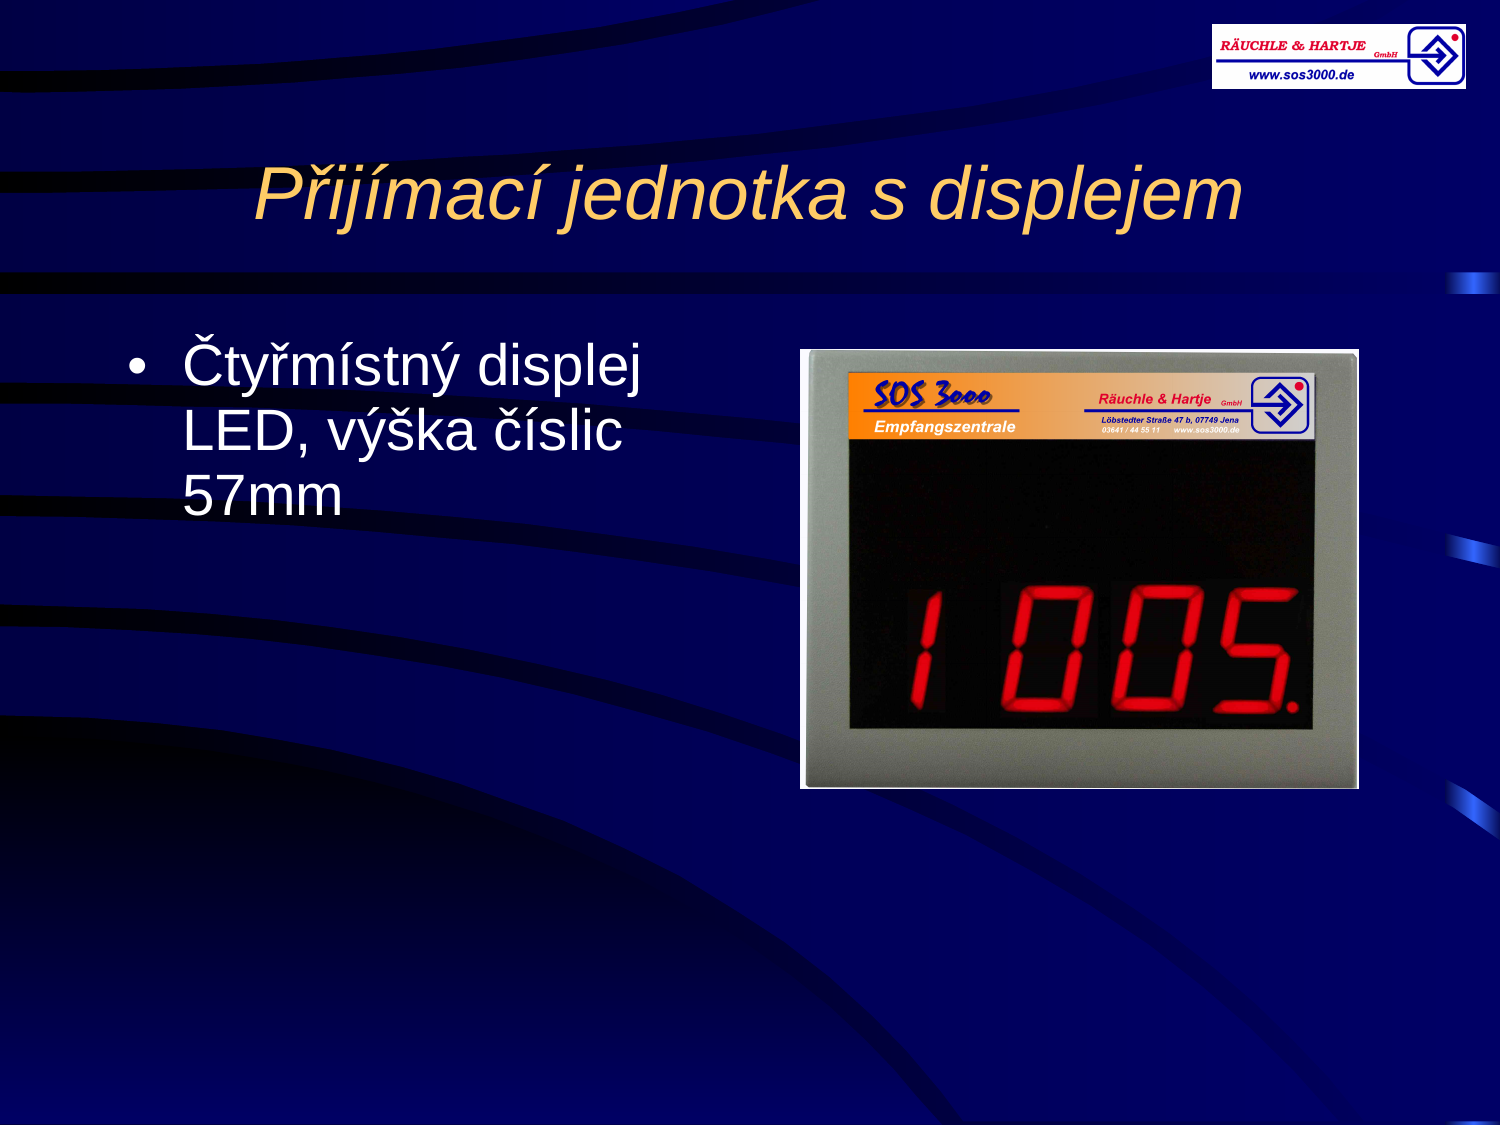

# Přijímací jednotka s displejem
Čtyřmístný displej LED, výška číslic 57mm